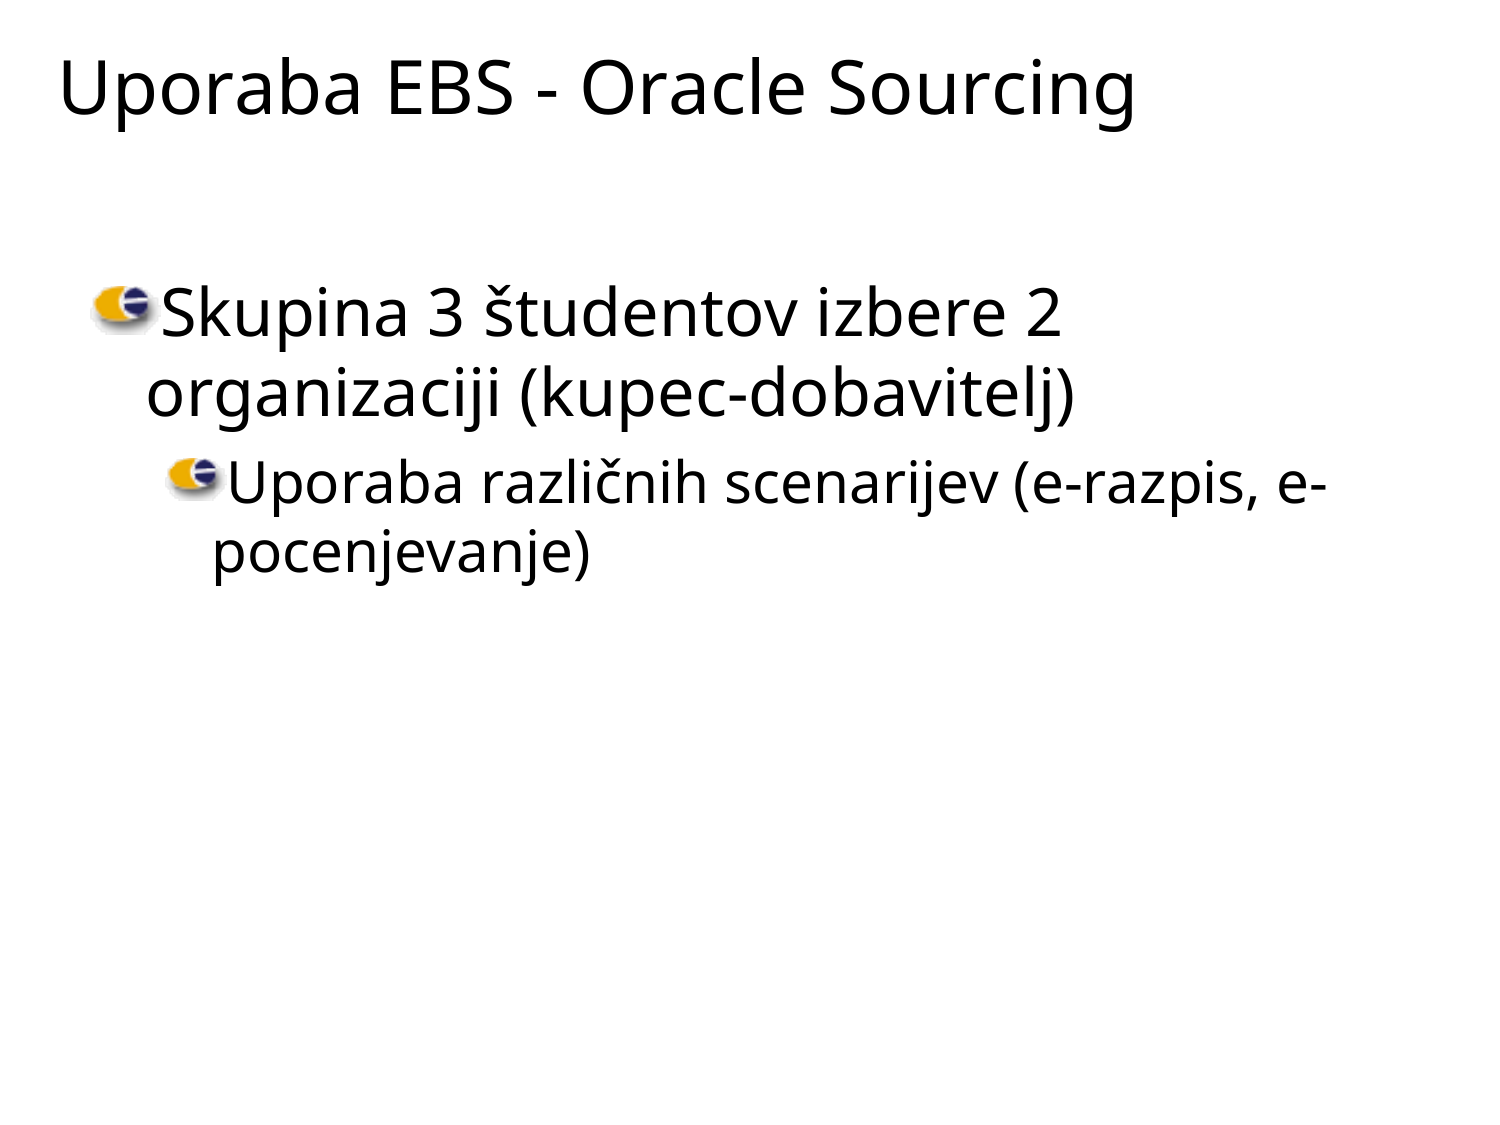

# Uporaba EBS - Oracle Sourcing
Skupina 3 študentov izbere 2 organizaciji (kupec-dobavitelj)
Uporaba različnih scenarijev (e-razpis, e-pocenjevanje)